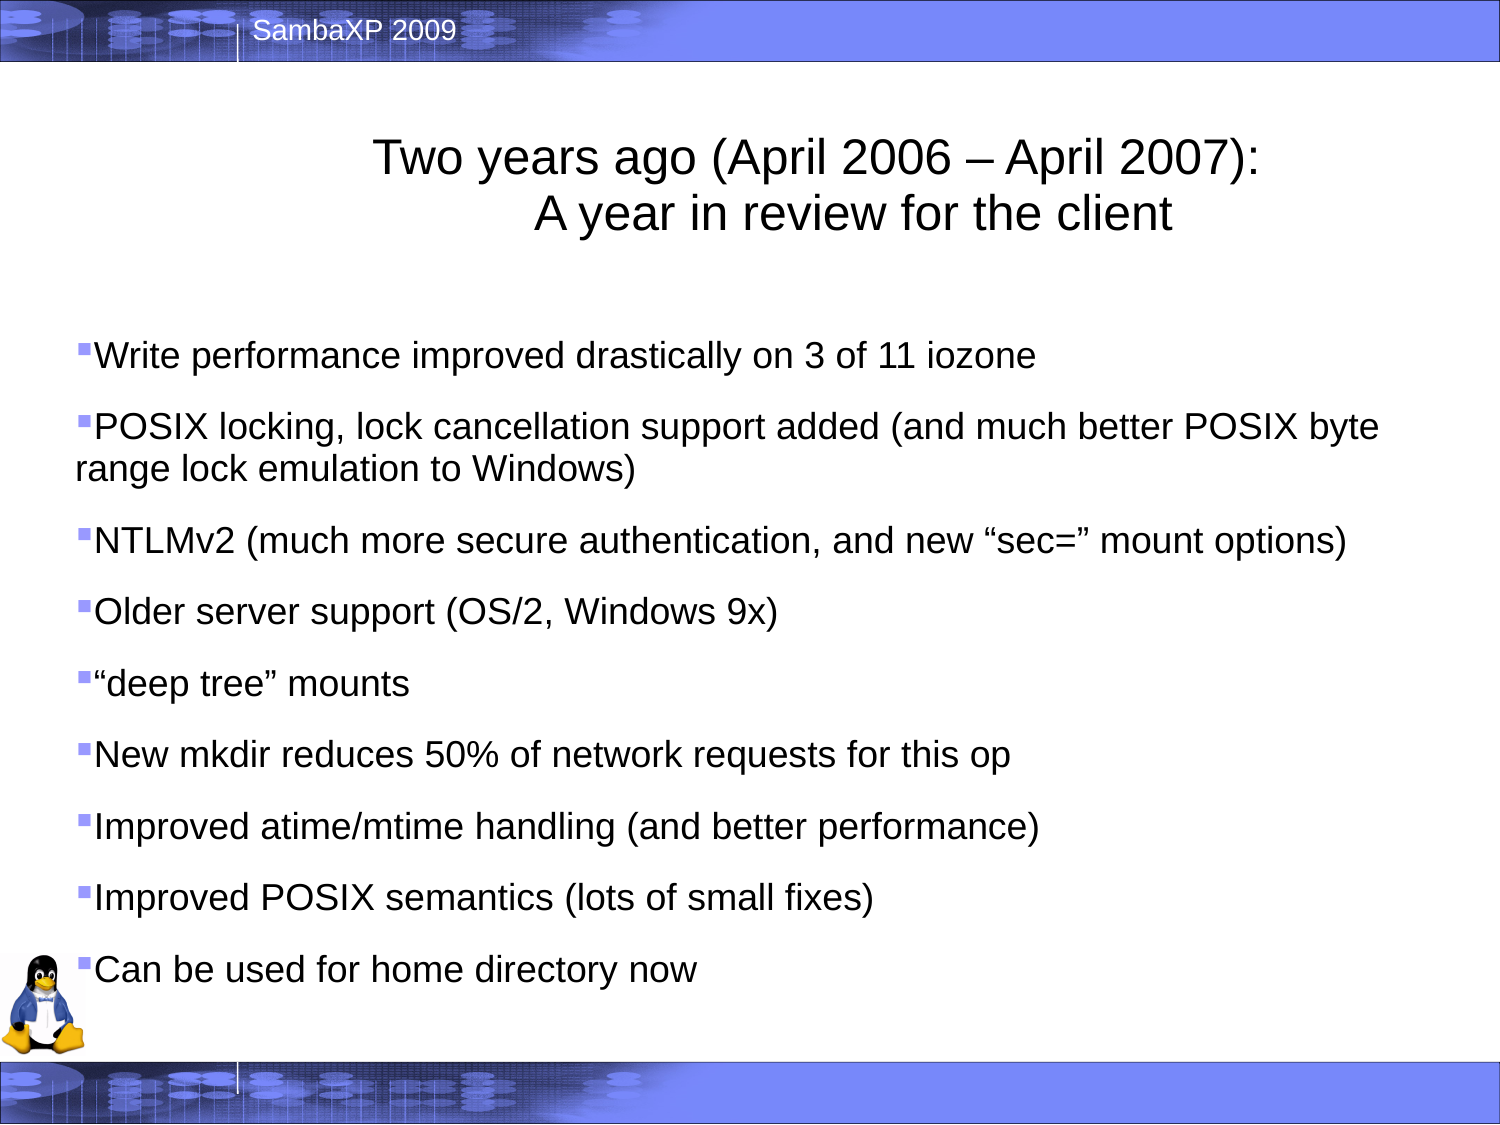

# Two years ago (April 2006 – April 2007): A year in review for the client
Write performance improved drastically on 3 of 11 iozone
POSIX locking, lock cancellation support added (and much better POSIX byte range lock emulation to Windows)
NTLMv2 (much more secure authentication, and new “sec=” mount options)
Older server support (OS/2, Windows 9x)
“deep tree” mounts
New mkdir reduces 50% of network requests for this op
Improved atime/mtime handling (and better performance)
Improved POSIX semantics (lots of small fixes)
Can be used for home directory now